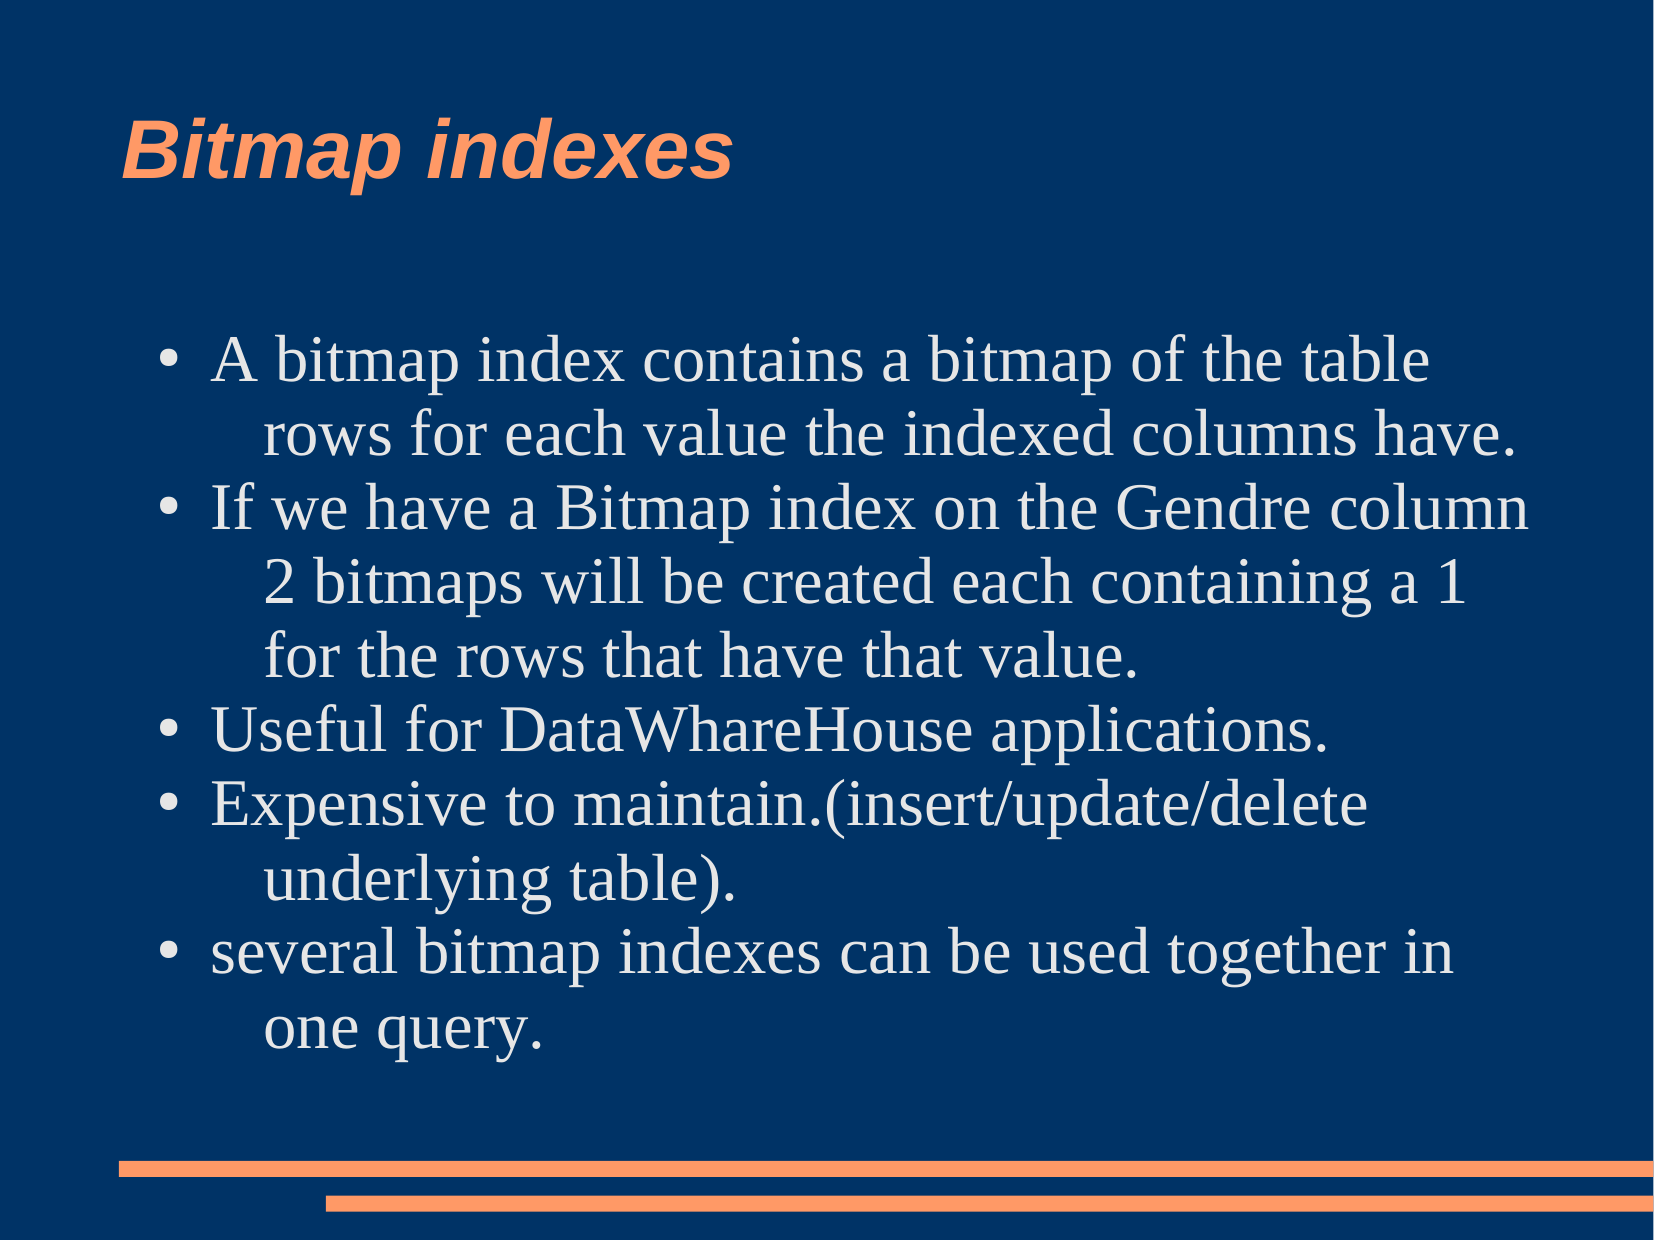

# Bitmap indexes
A bitmap index contains a bitmap of the table rows for each value the indexed columns have.
If we have a Bitmap index on the Gendre column 2 bitmaps will be created each containing a 1 for the rows that have that value.
Useful for DataWhareHouse applications.
Expensive to maintain.(insert/update/delete underlying table).
several bitmap indexes can be used together in one query.